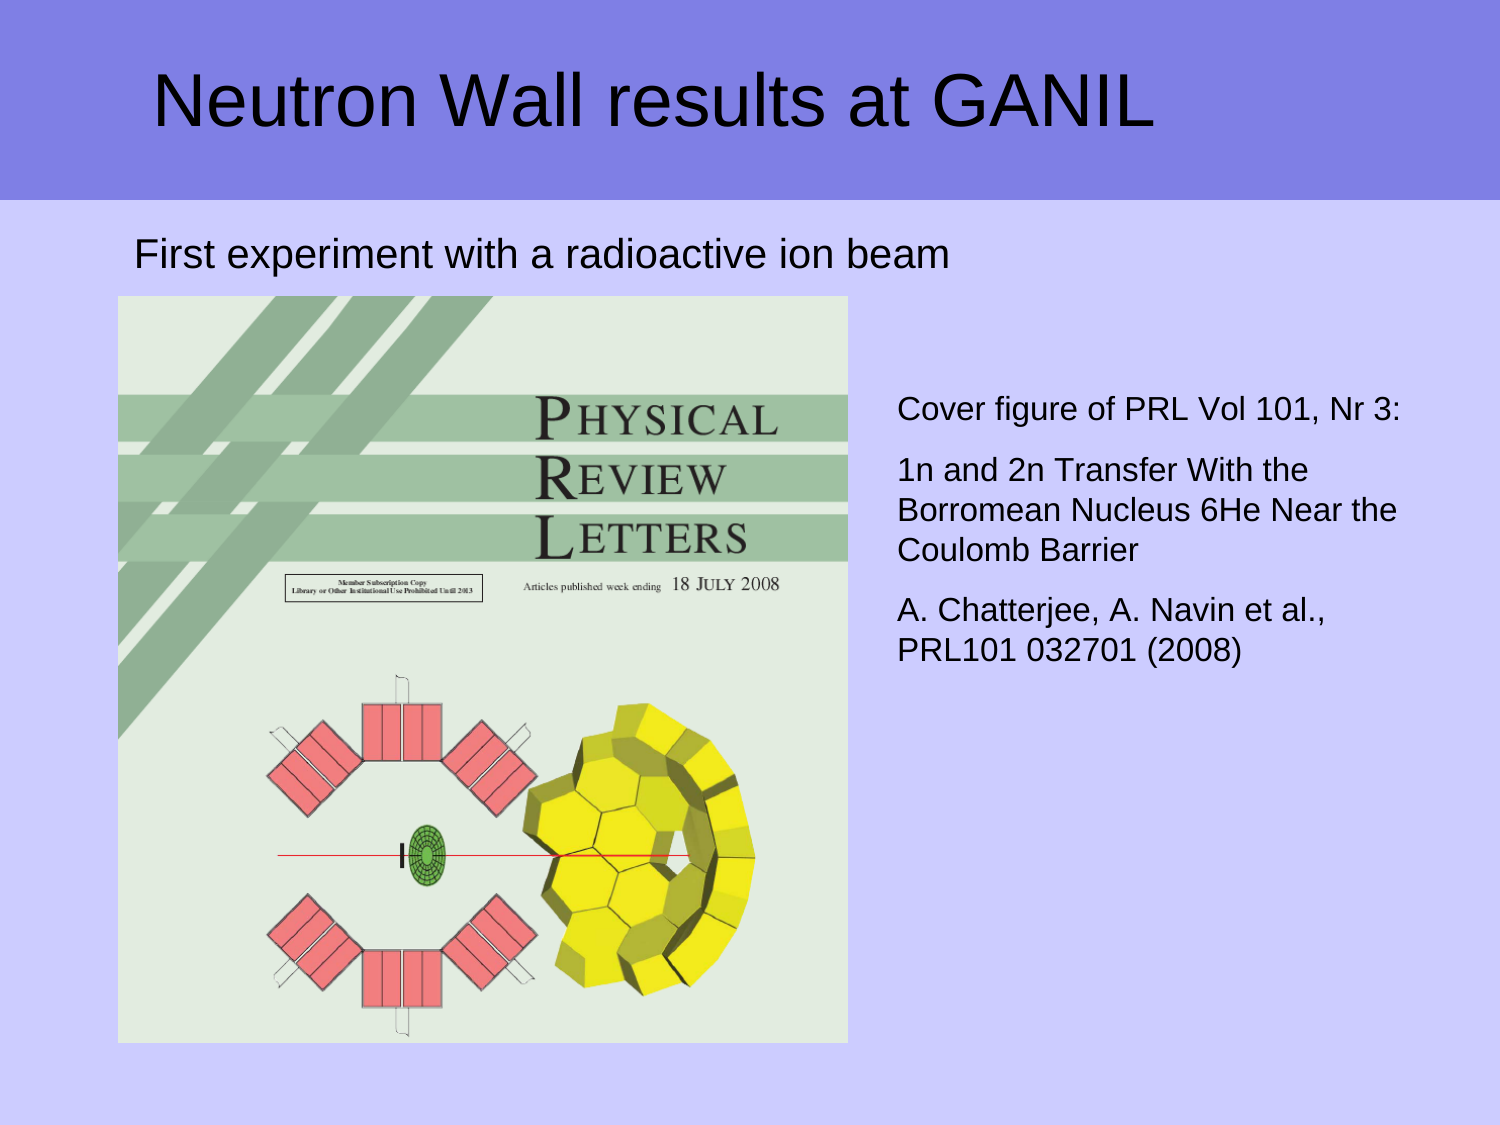

# Neutron Wall results at GANIL
First experiment with a radioactive ion beam
Cover figure of PRL Vol 101, Nr 3:
1n and 2n Transfer With the Borromean Nucleus 6He Near the Coulomb Barrier
A. Chatterjee, A. Navin et al., PRL101 032701 (2008)